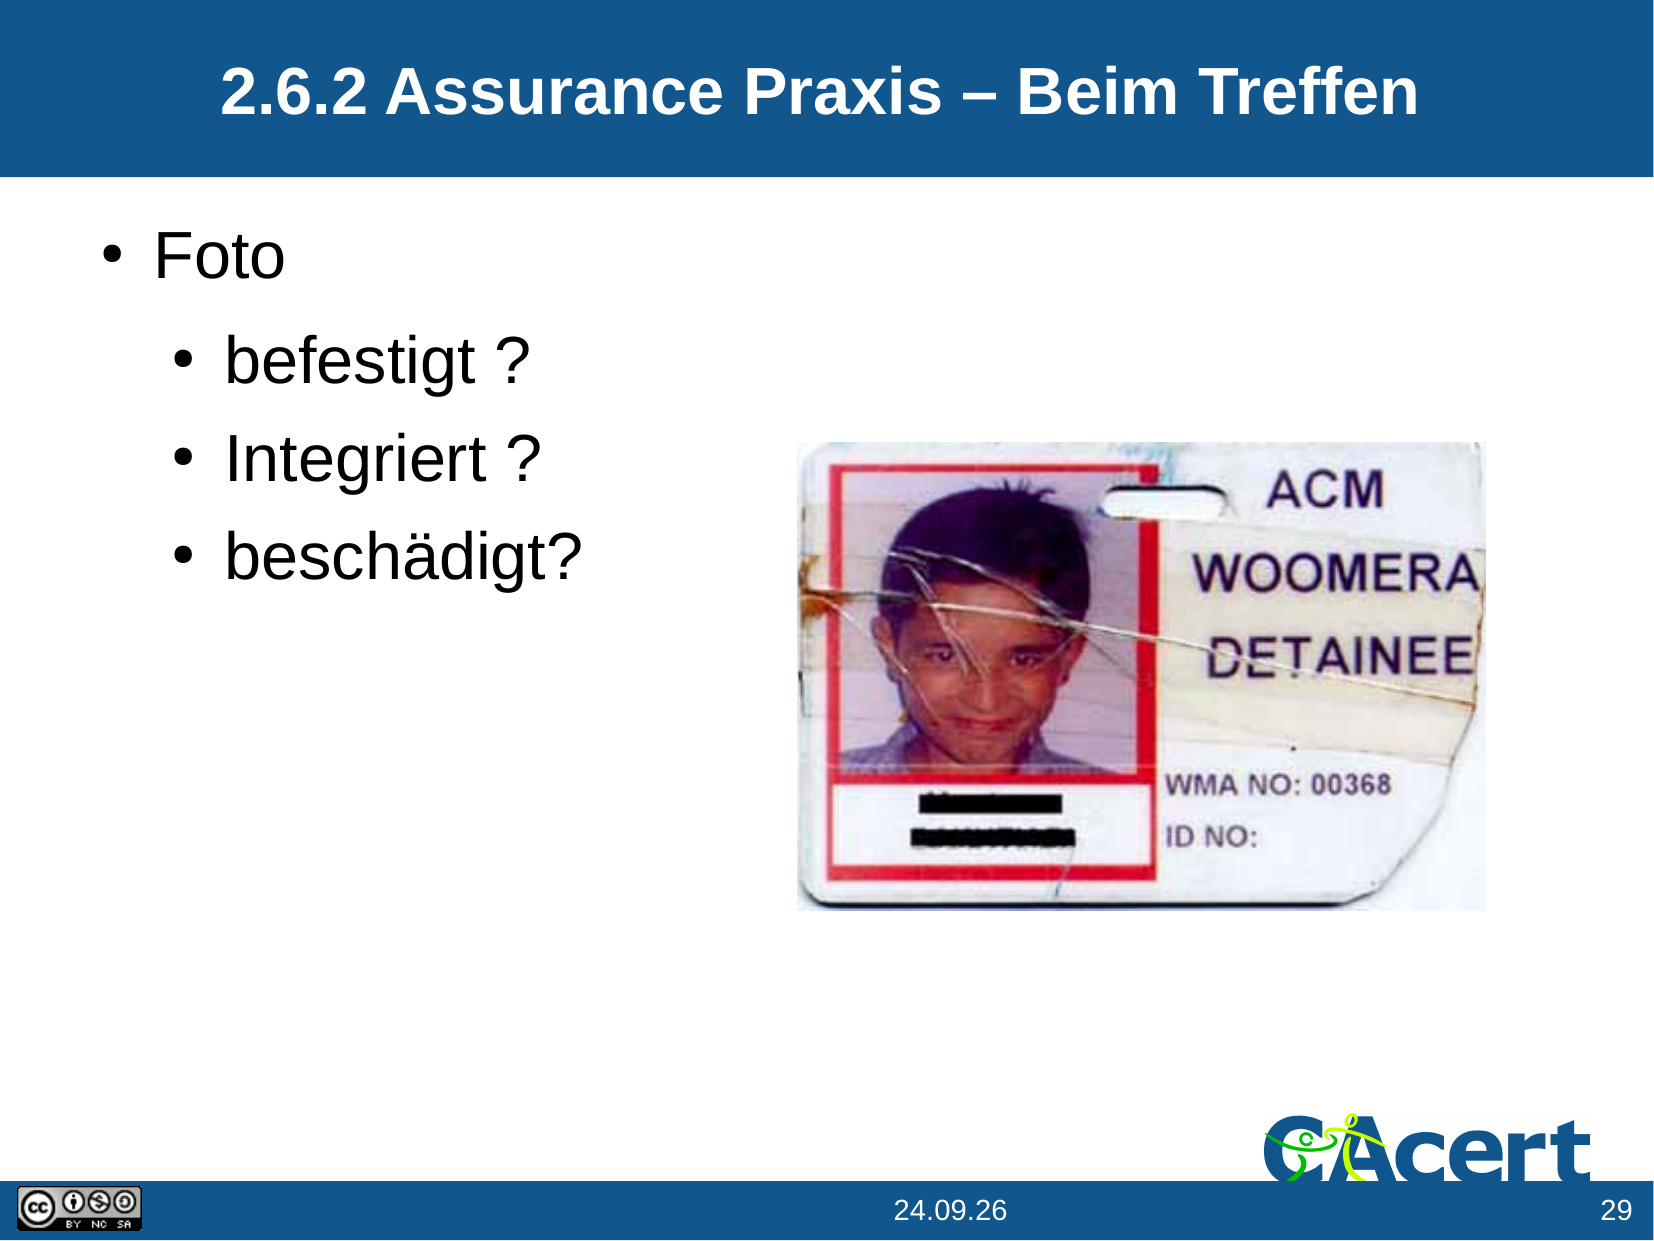

# 2.6.2 Assurance Praxis – Beim Treffen
Foto
befestigt ?
Integriert ?
beschädigt?